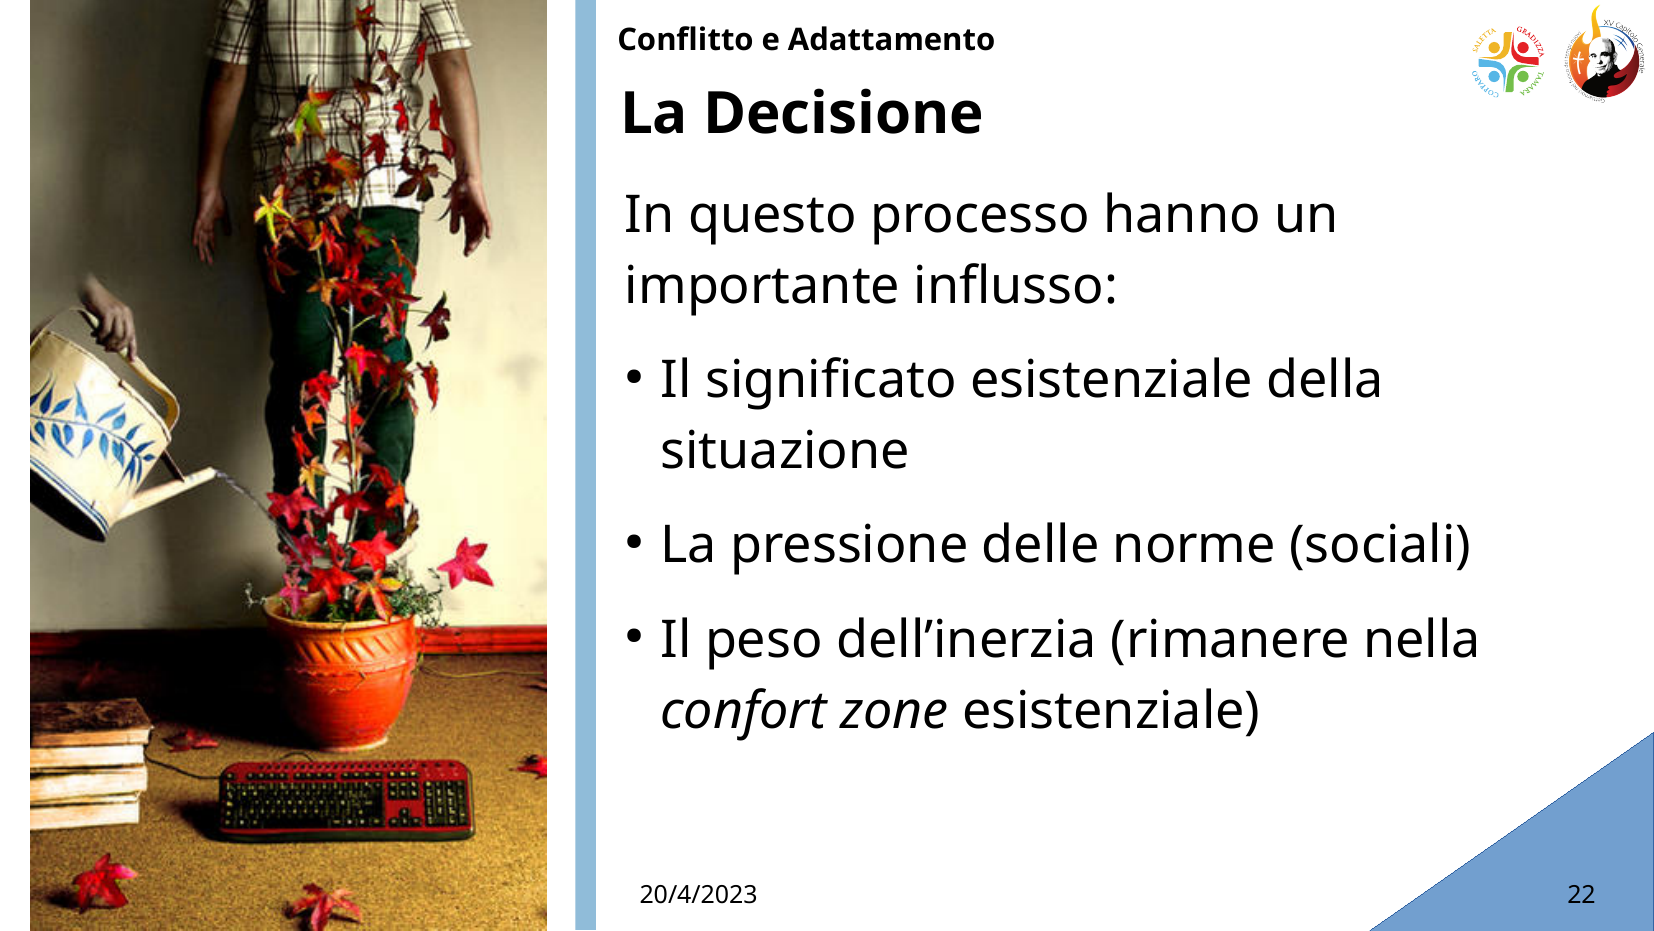

Conflitto e Adattamento
La Decisione
# In questo processo hanno un importante influsso:
Il significato esistenziale della situazione
La pressione delle norme (sociali)
Il peso dell’inerzia (rimanere nella confort zone esistenziale)